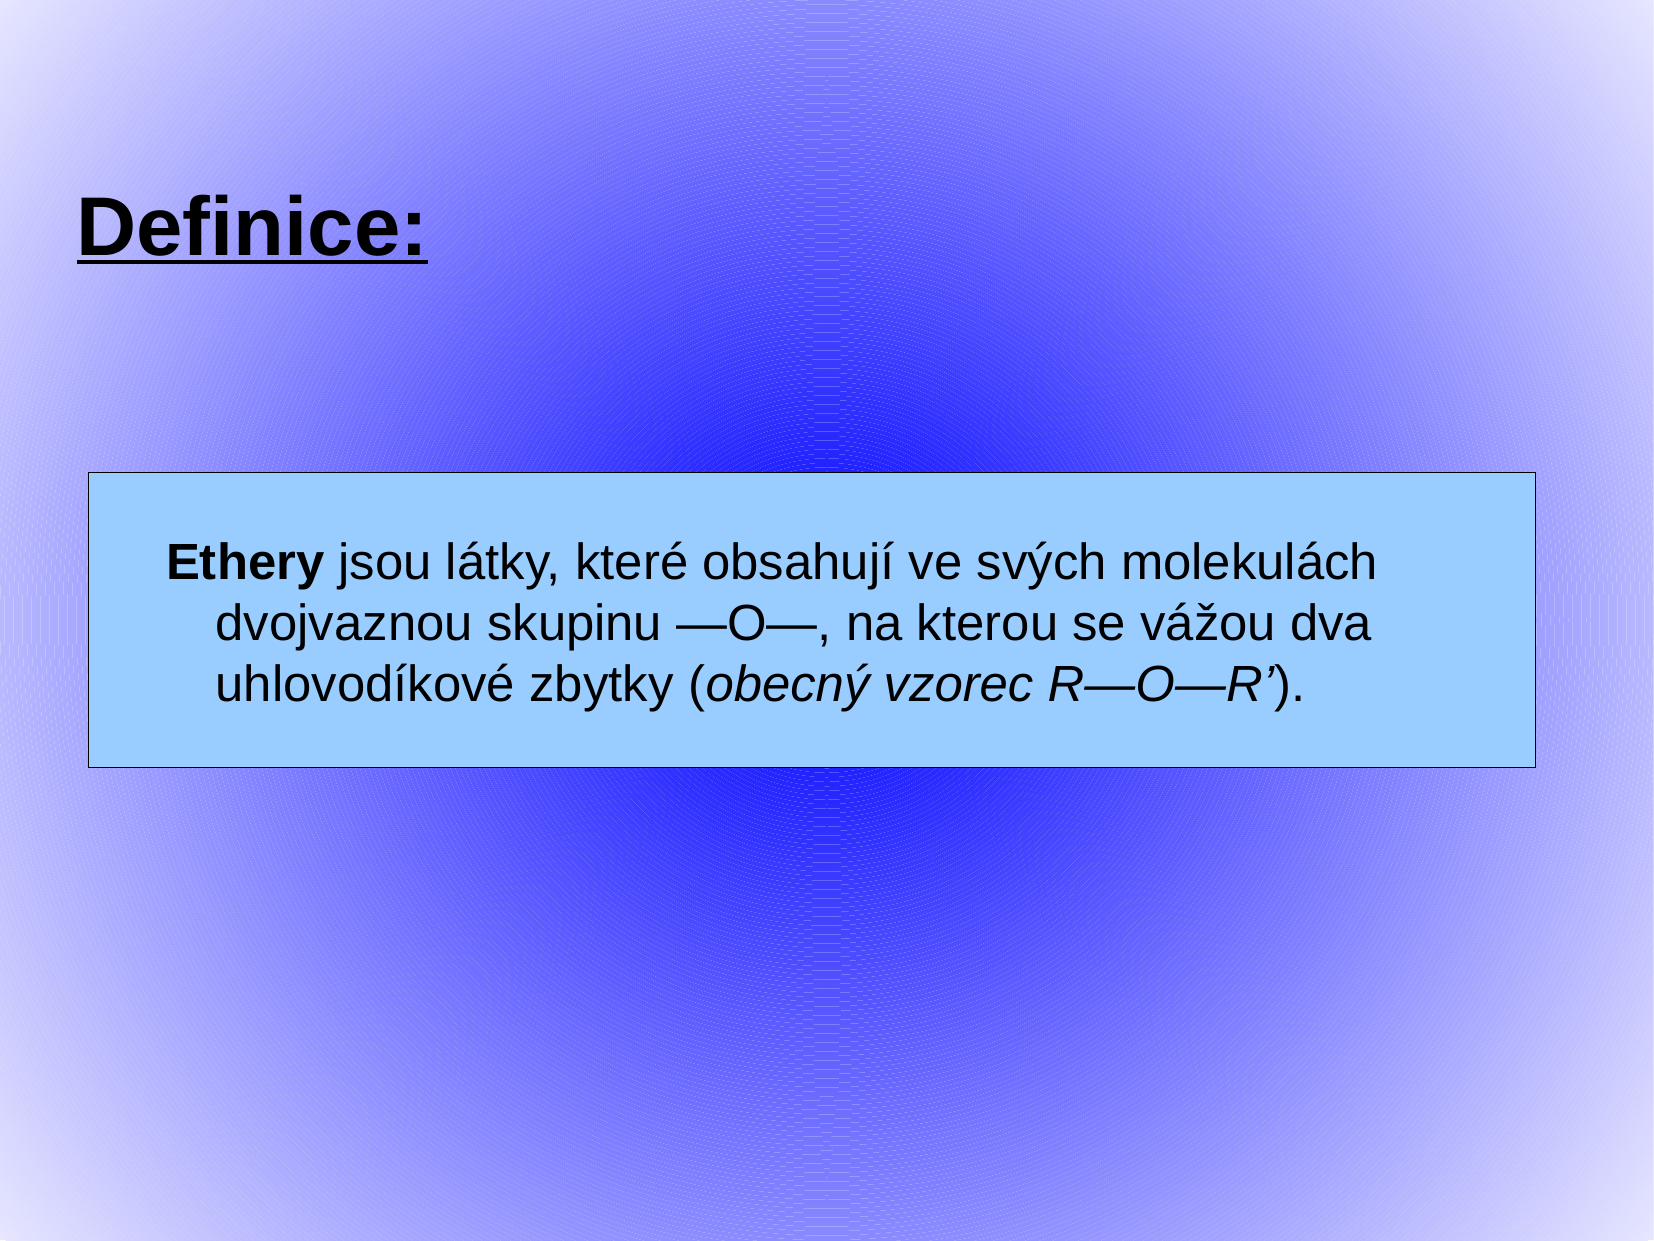

# Definice:
Ethery jsou látky, které obsahují ve svých molekulách dvojvaznou skupinu ―O―, na kterou se vážou dva uhlovodíkové zbytky (obecný vzorec R―O―R’).